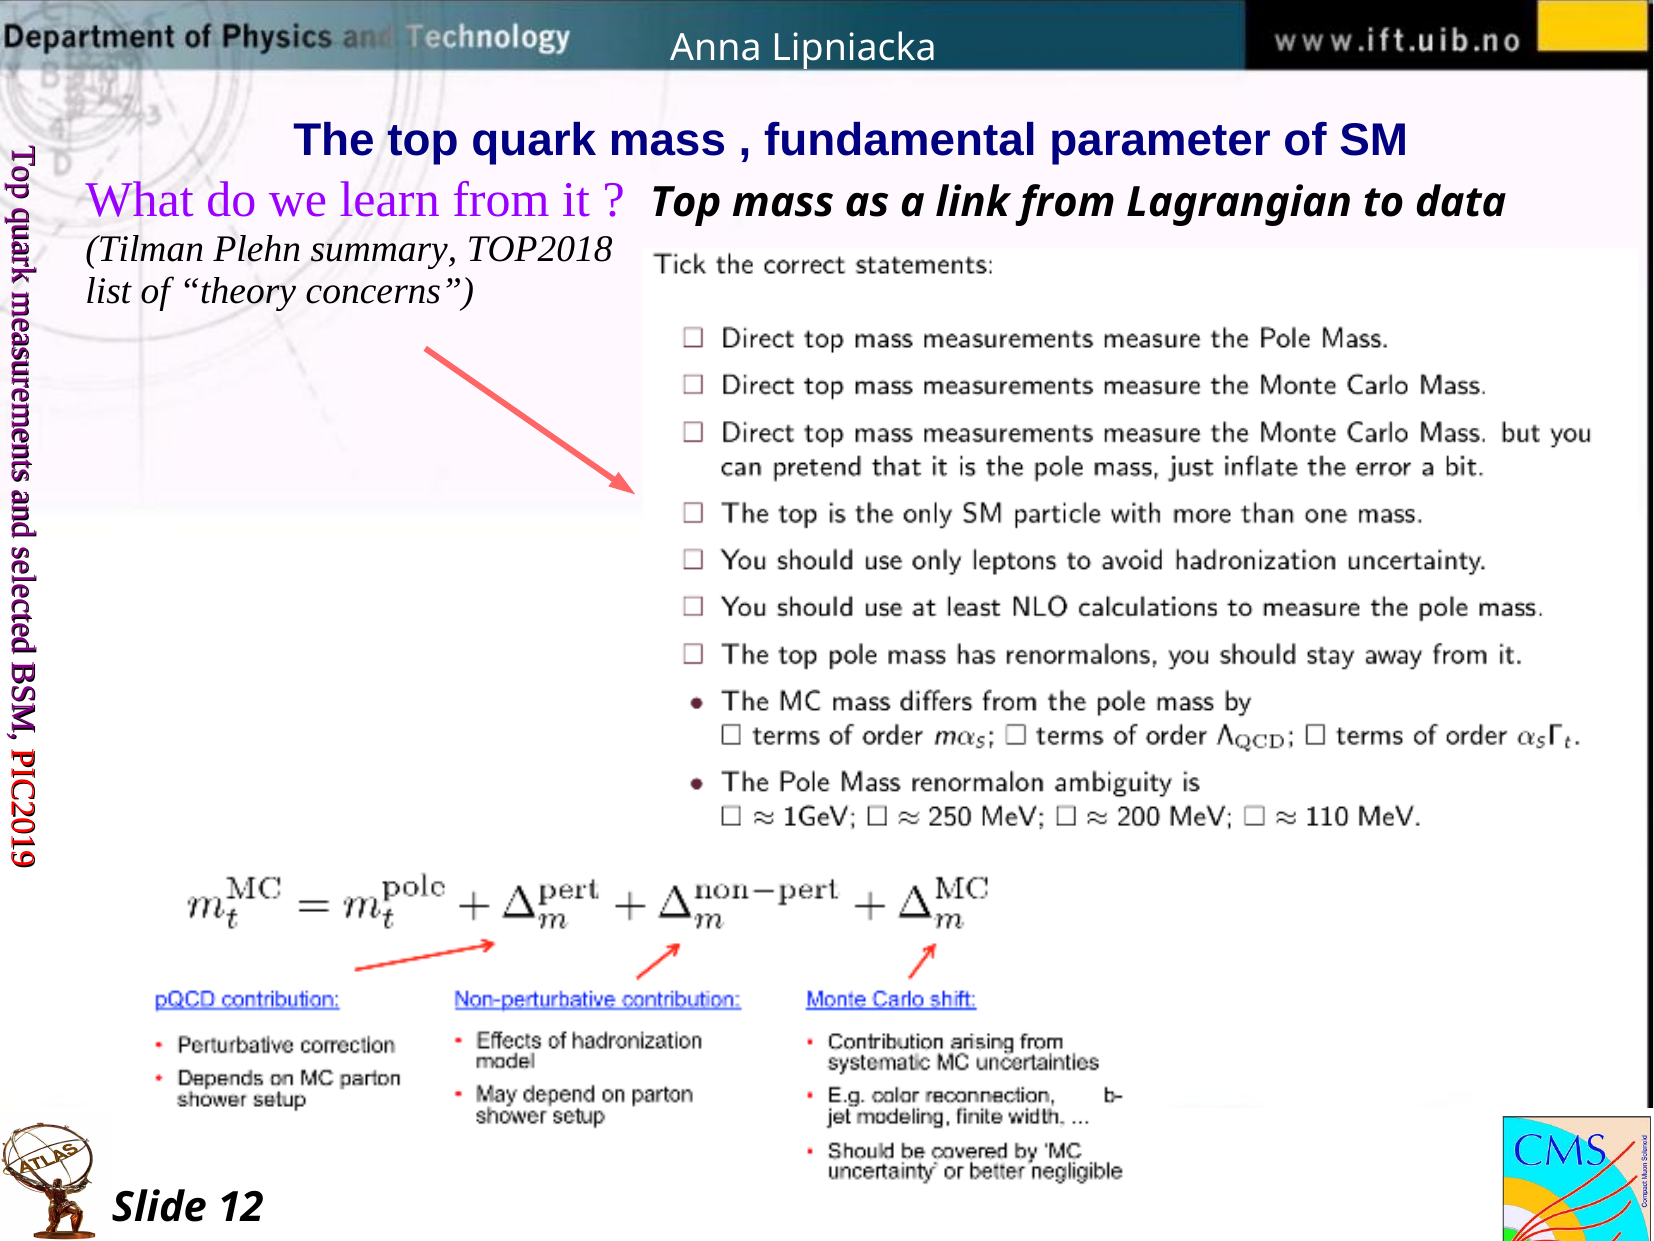

# The top quark mass , fundamental parameter of SM
What do we learn from it ? Top mass as a link from Lagrangian to data (Tilman Plehn summary, TOP2018
list of “theory concerns”)
Slide 12